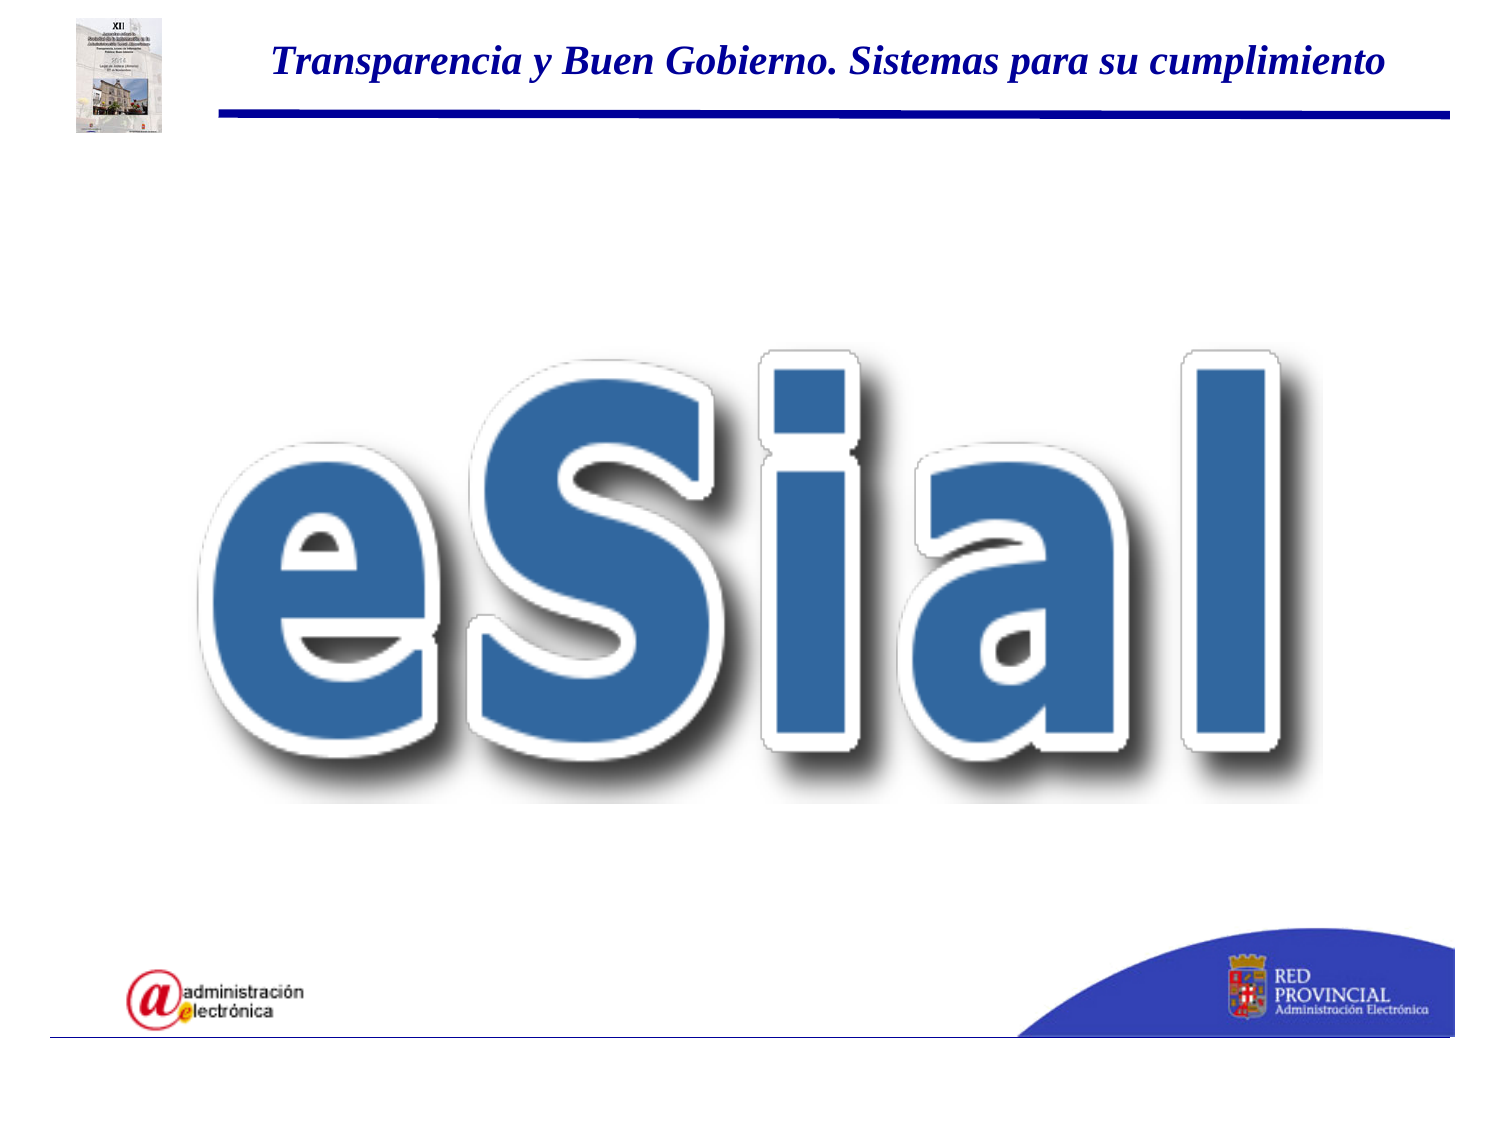

Transparencia y Buen Gobierno. Sistemas para su cumplimiento
#